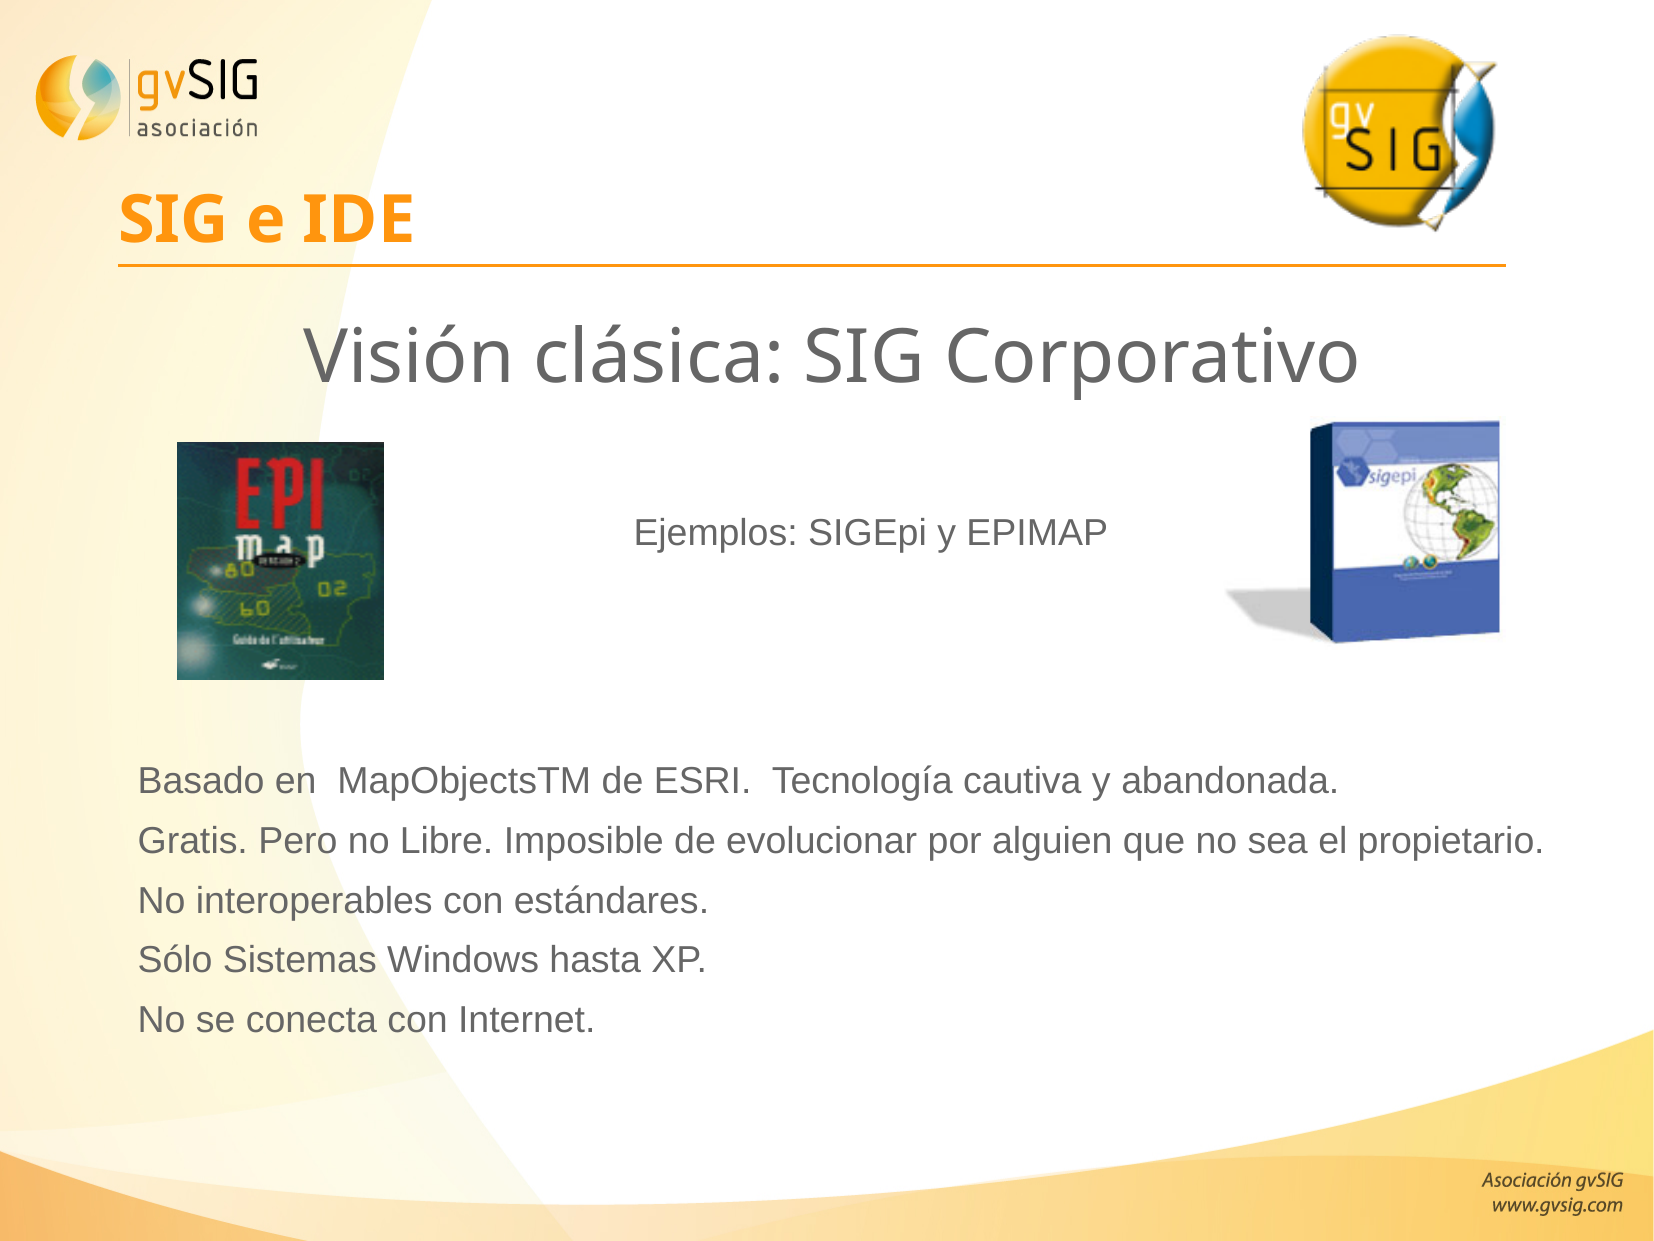

SIG e IDE
Visión clásica: SIG Corporativo
Ejemplos: SIGEpi y EPIMAP
Basado en MapObjectsTM de ESRI. Tecnología cautiva y abandonada.
Gratis. Pero no Libre. Imposible de evolucionar por alguien que no sea el propietario.
No interoperables con estándares.
Sólo Sistemas Windows hasta XP.
No se conecta con Internet.